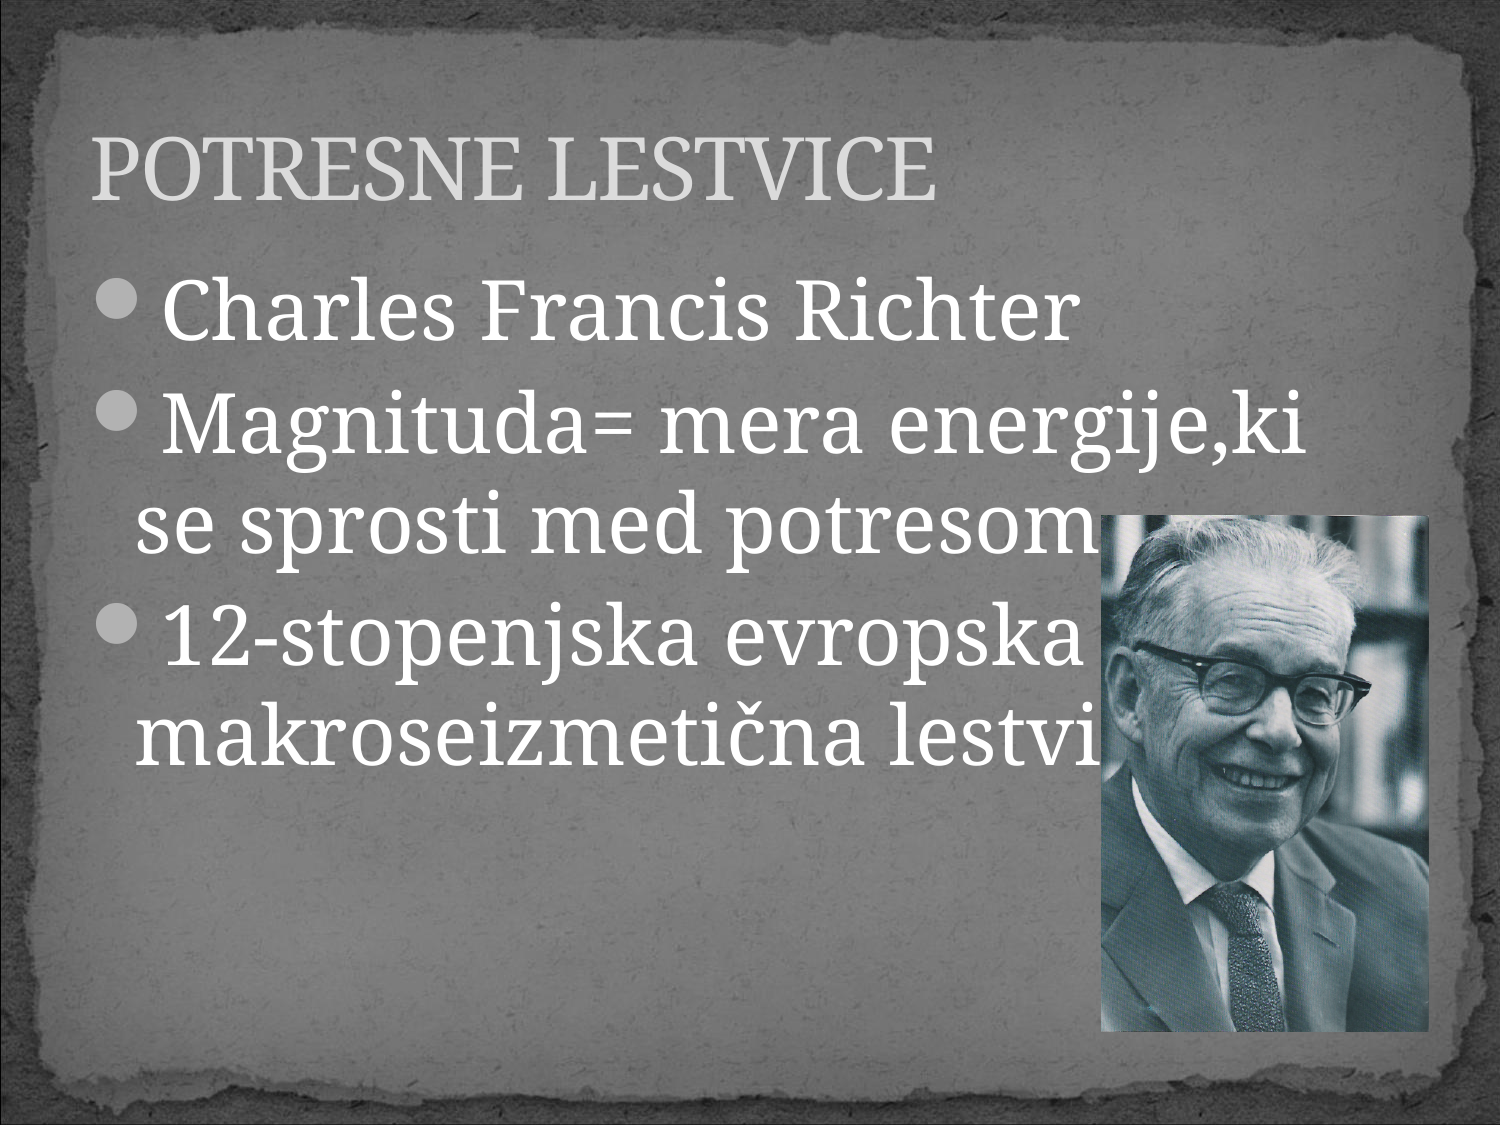

POTRESNE LESTVICE
# Charles Francis Richter
Magnituda= mera energije,ki se sprosti med potresom
12-stopenjska evropska makroseizmetična lestvica